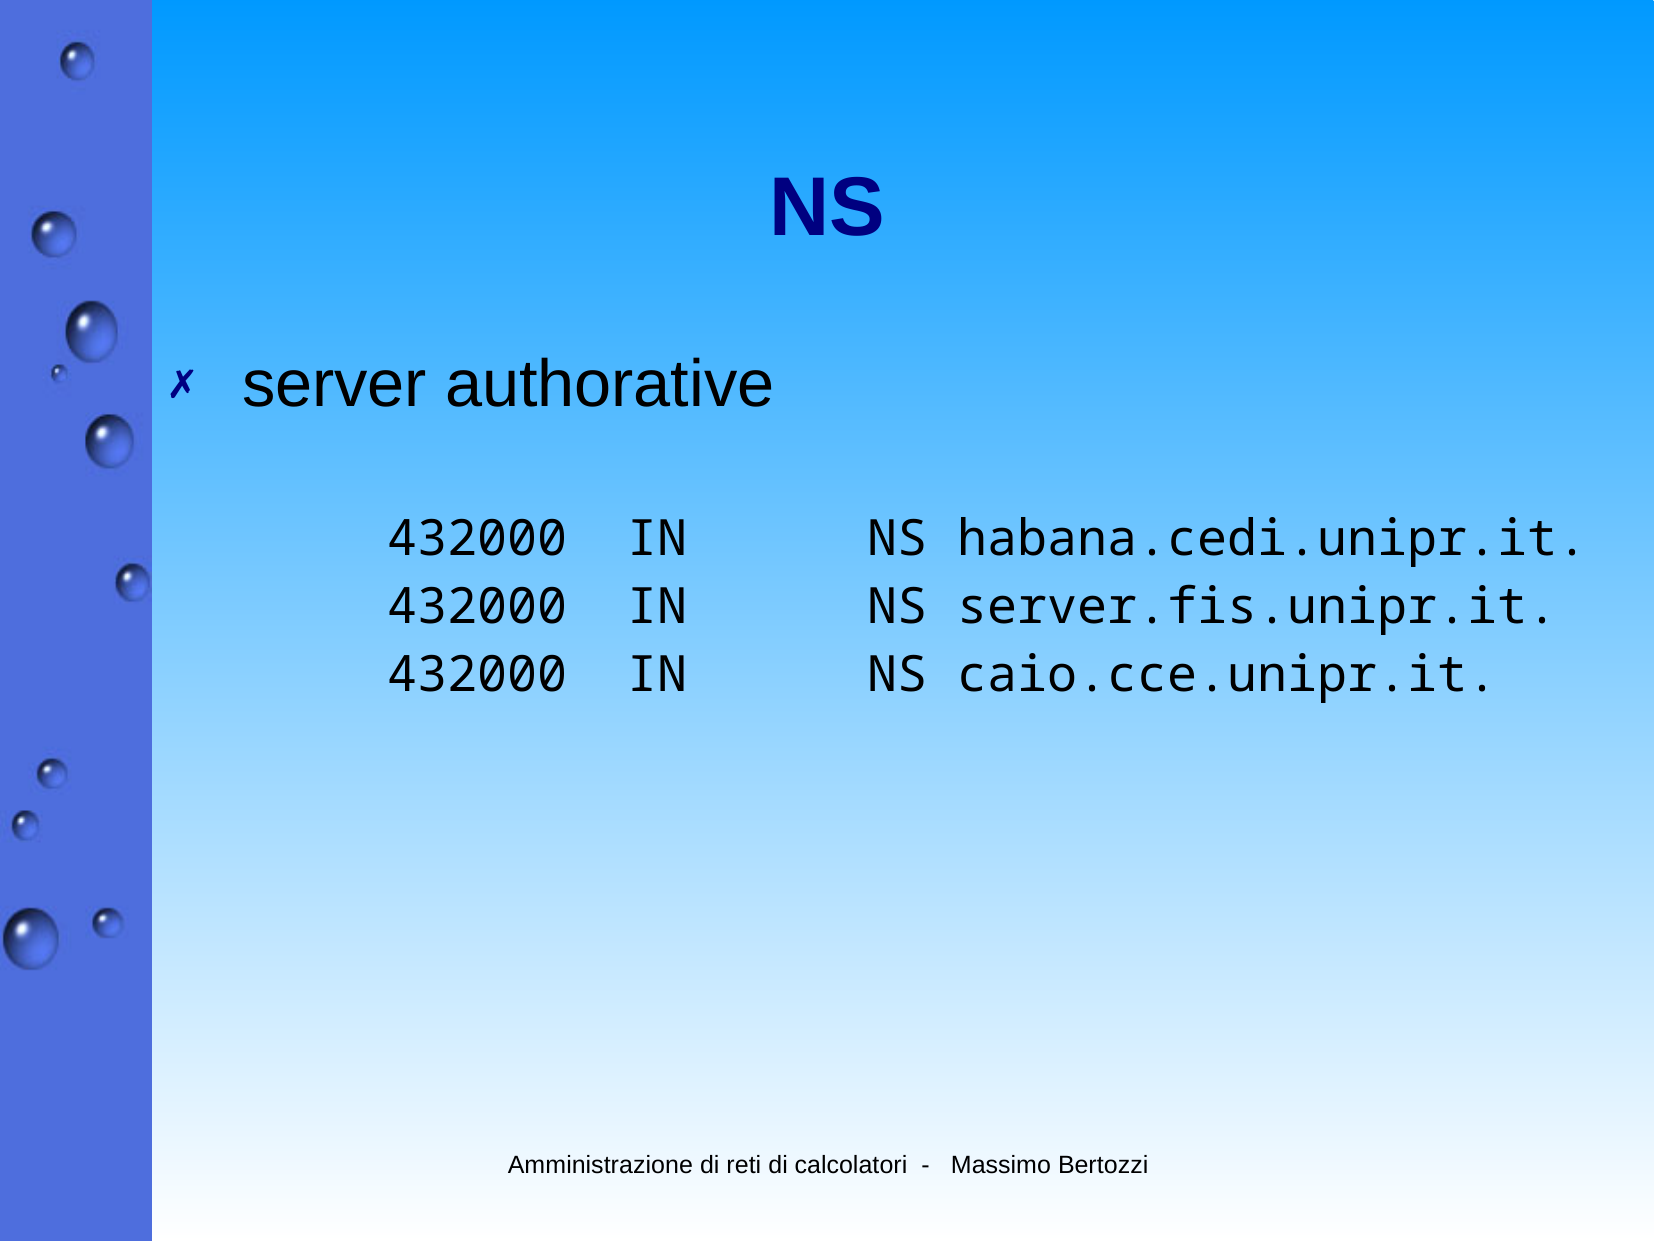

# NS
server authorative
 432000 IN NS habana.cedi.unipr.it.
 432000 IN NS server.fis.unipr.it.
 432000 IN NS caio.cce.unipr.it.